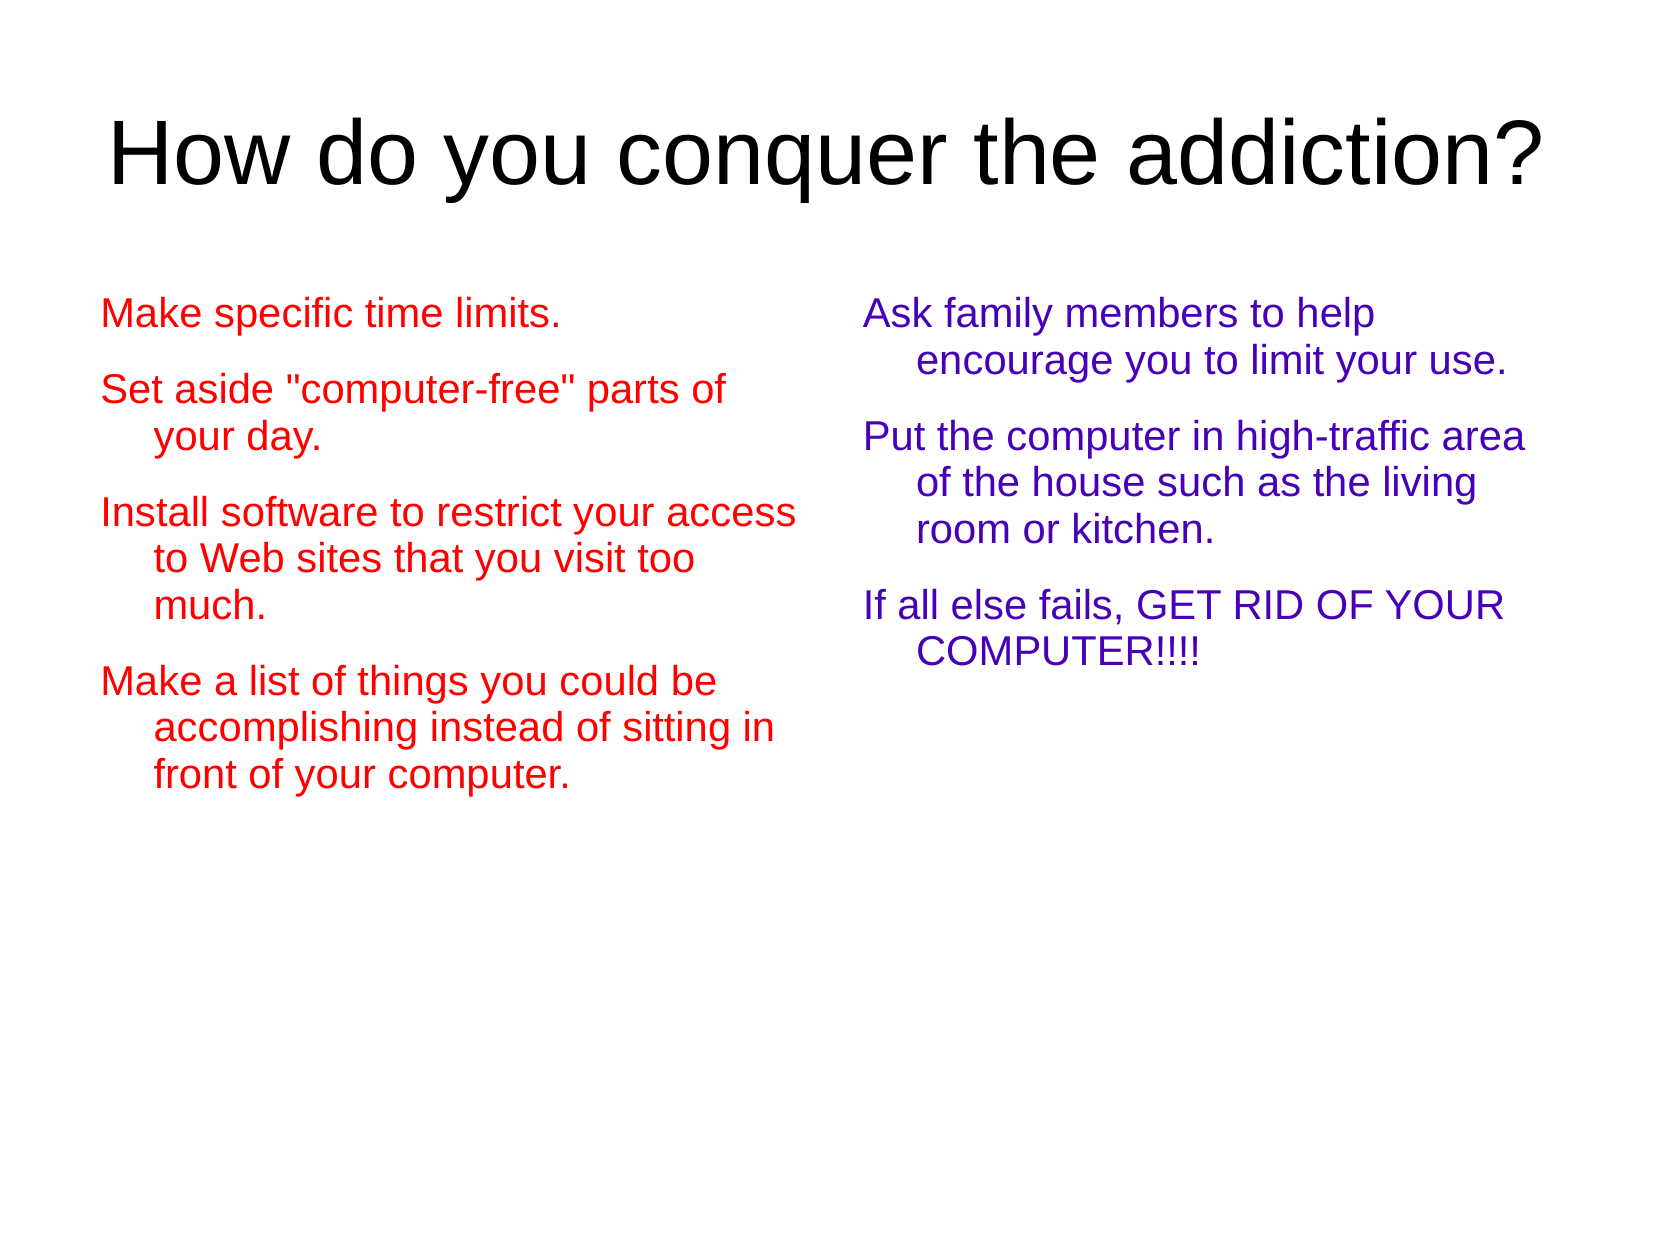

# How do you conquer the addiction?
Make specific time limits.
Set aside "computer-free" parts of your day.
Install software to restrict your access to Web sites that you visit too much.
Make a list of things you could be accomplishing instead of sitting in front of your computer.
Ask family members to help encourage you to limit your use.
Put the computer in high-traffic area of the house such as the living room or kitchen.
If all else fails, GET RID OF YOUR COMPUTER!!!!